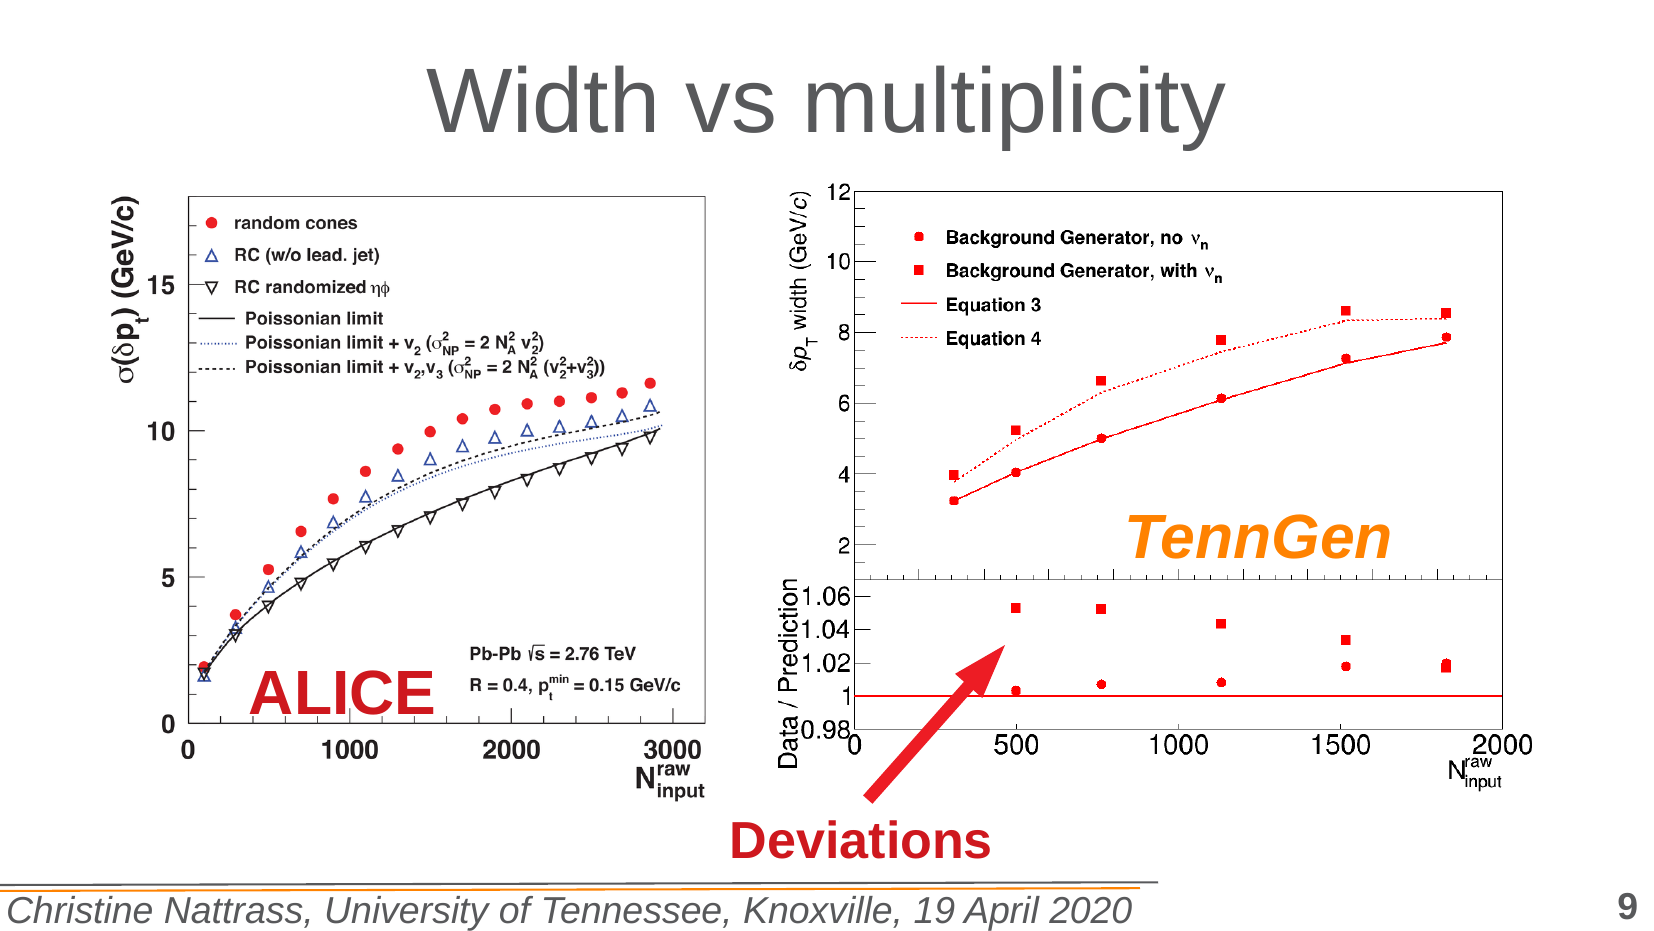

# Width vs multiplicity
TennGen
Deviations
ALICE